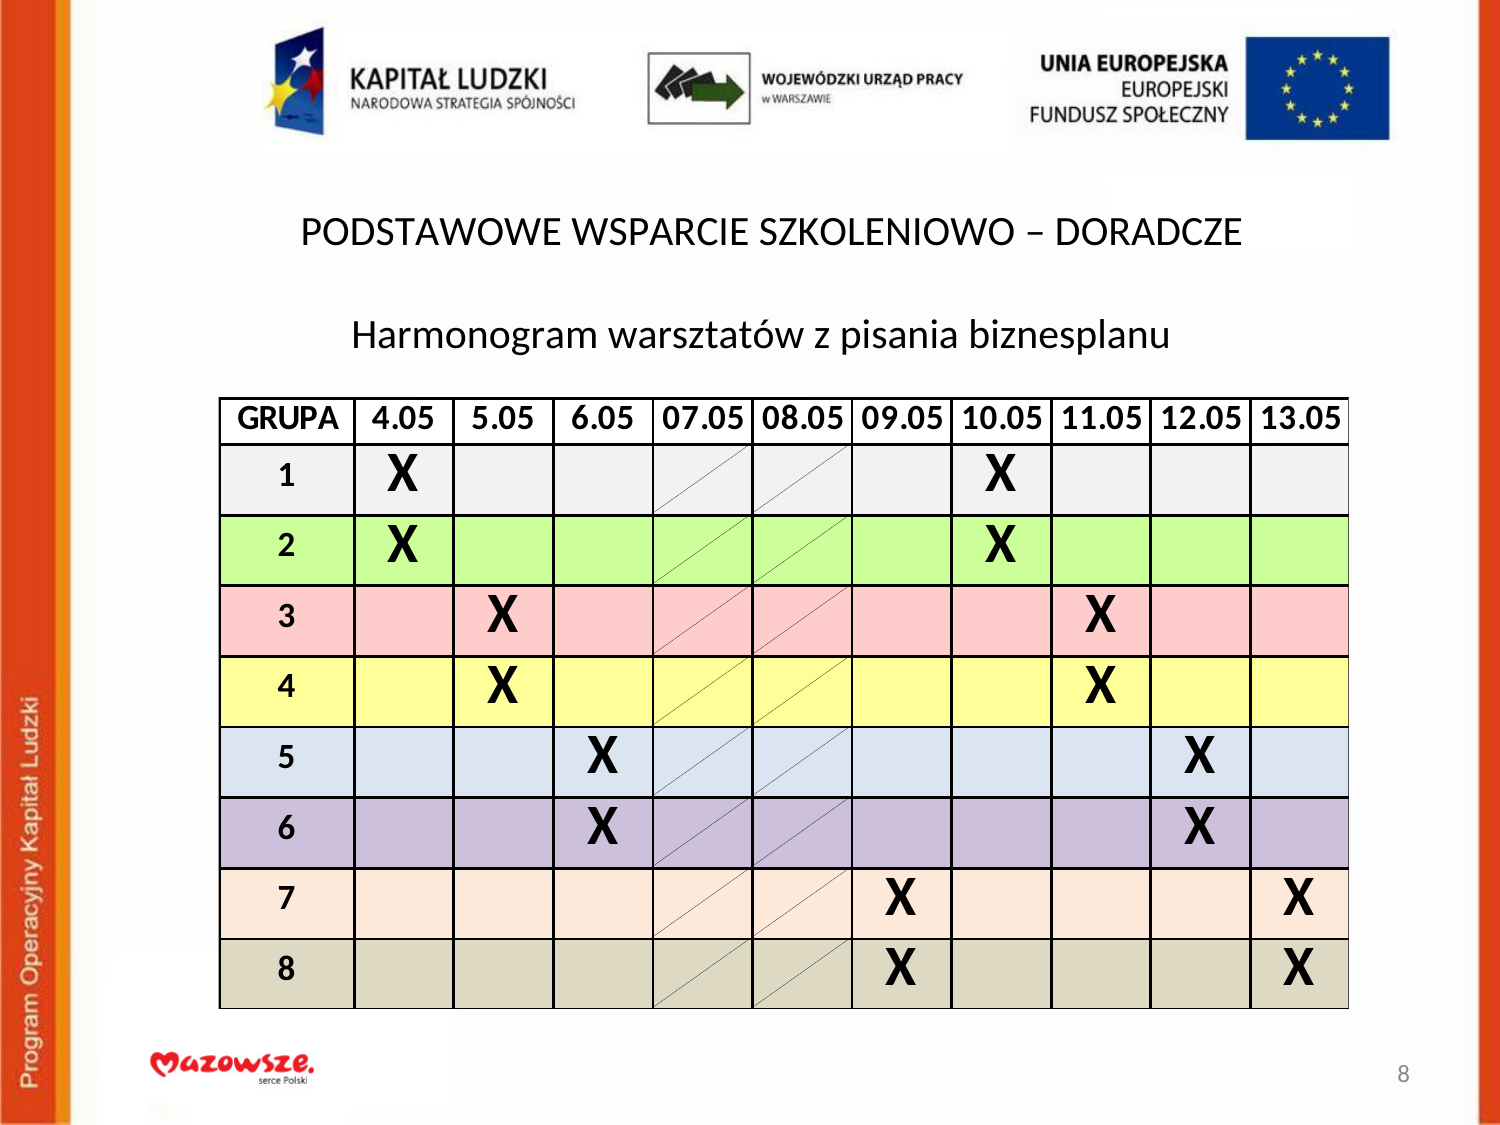

PODSTAWOWE WSPARCIE SZKOLENIOWO – DORADCZE
# Harmonogram warsztatów z pisania biznesplanu